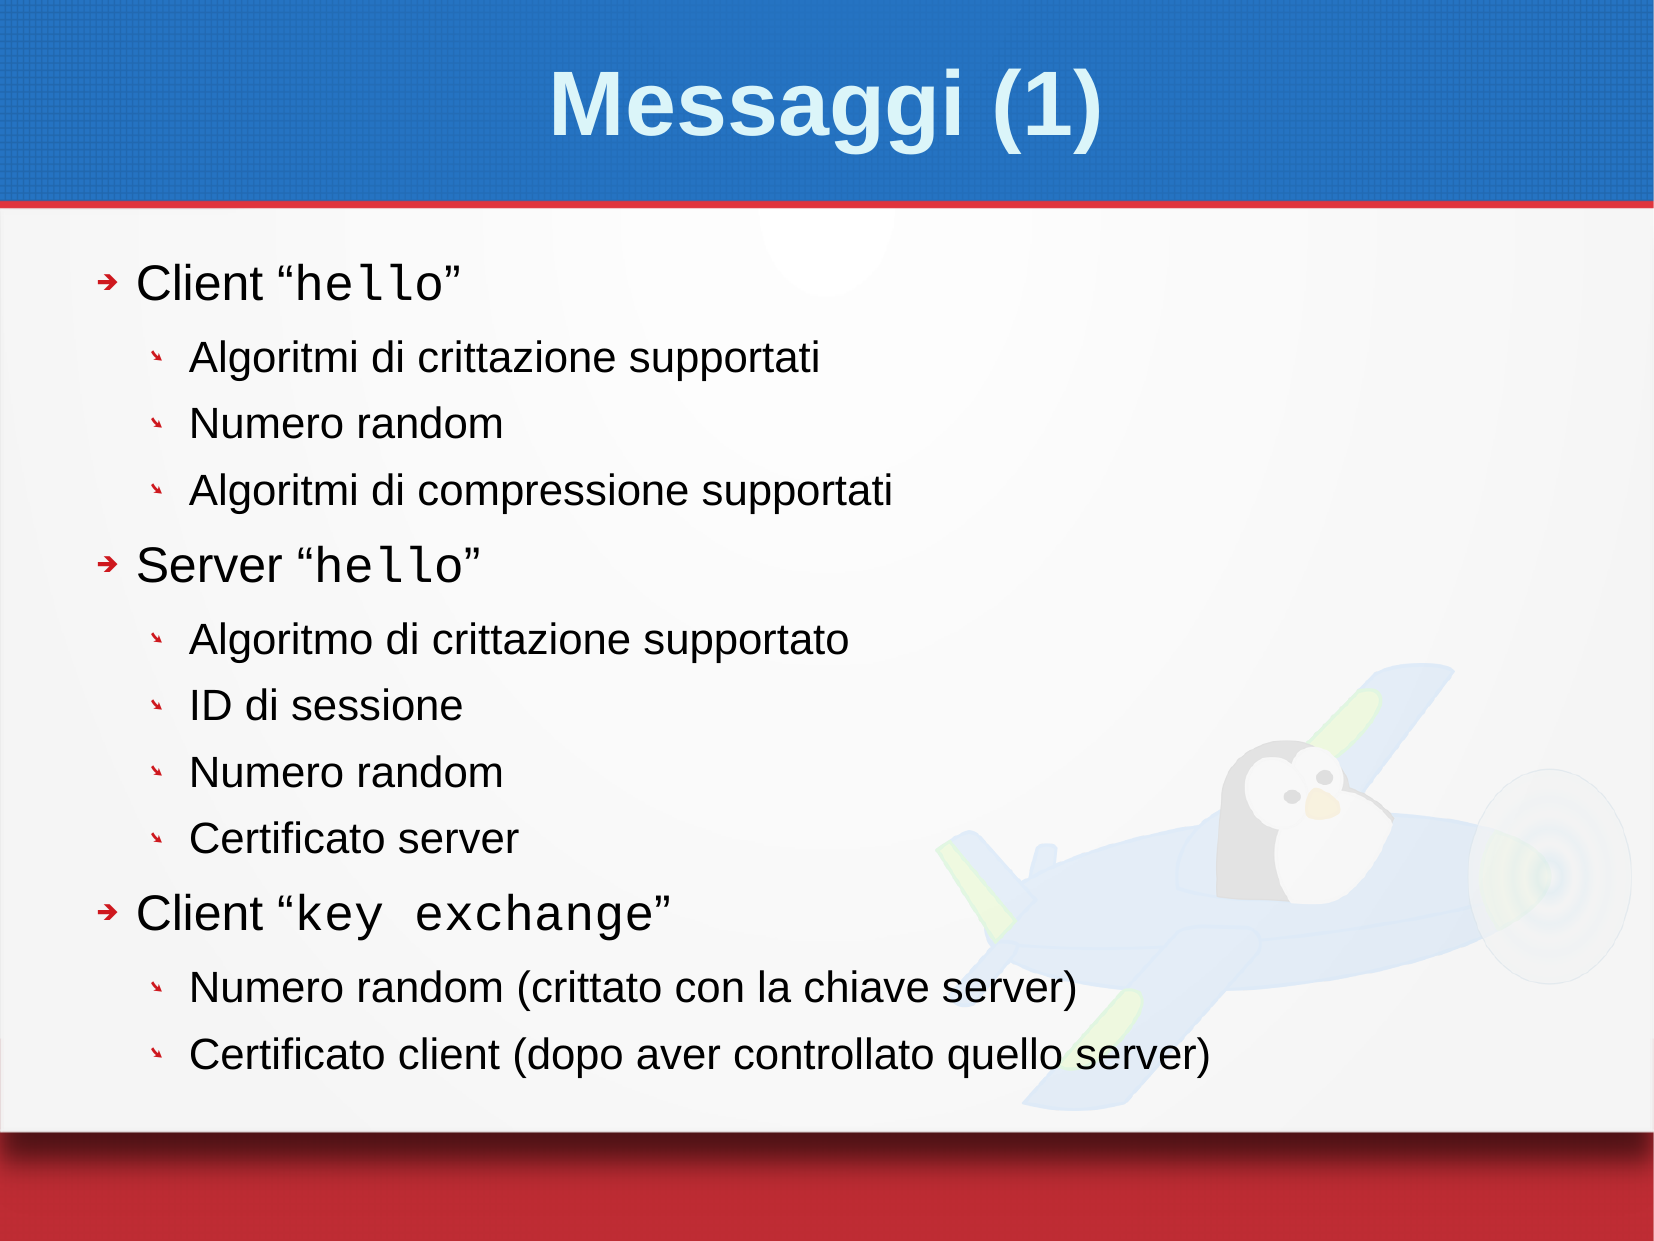

# Messaggi (1)
Client “hello”
Algoritmi di crittazione supportati
Numero random
Algoritmi di compressione supportati
Server “hello”
Algoritmo di crittazione supportato
ID di sessione
Numero random
Certificato server
Client “key exchange”
Numero random (crittato con la chiave server)
Certificato client (dopo aver controllato quello server)